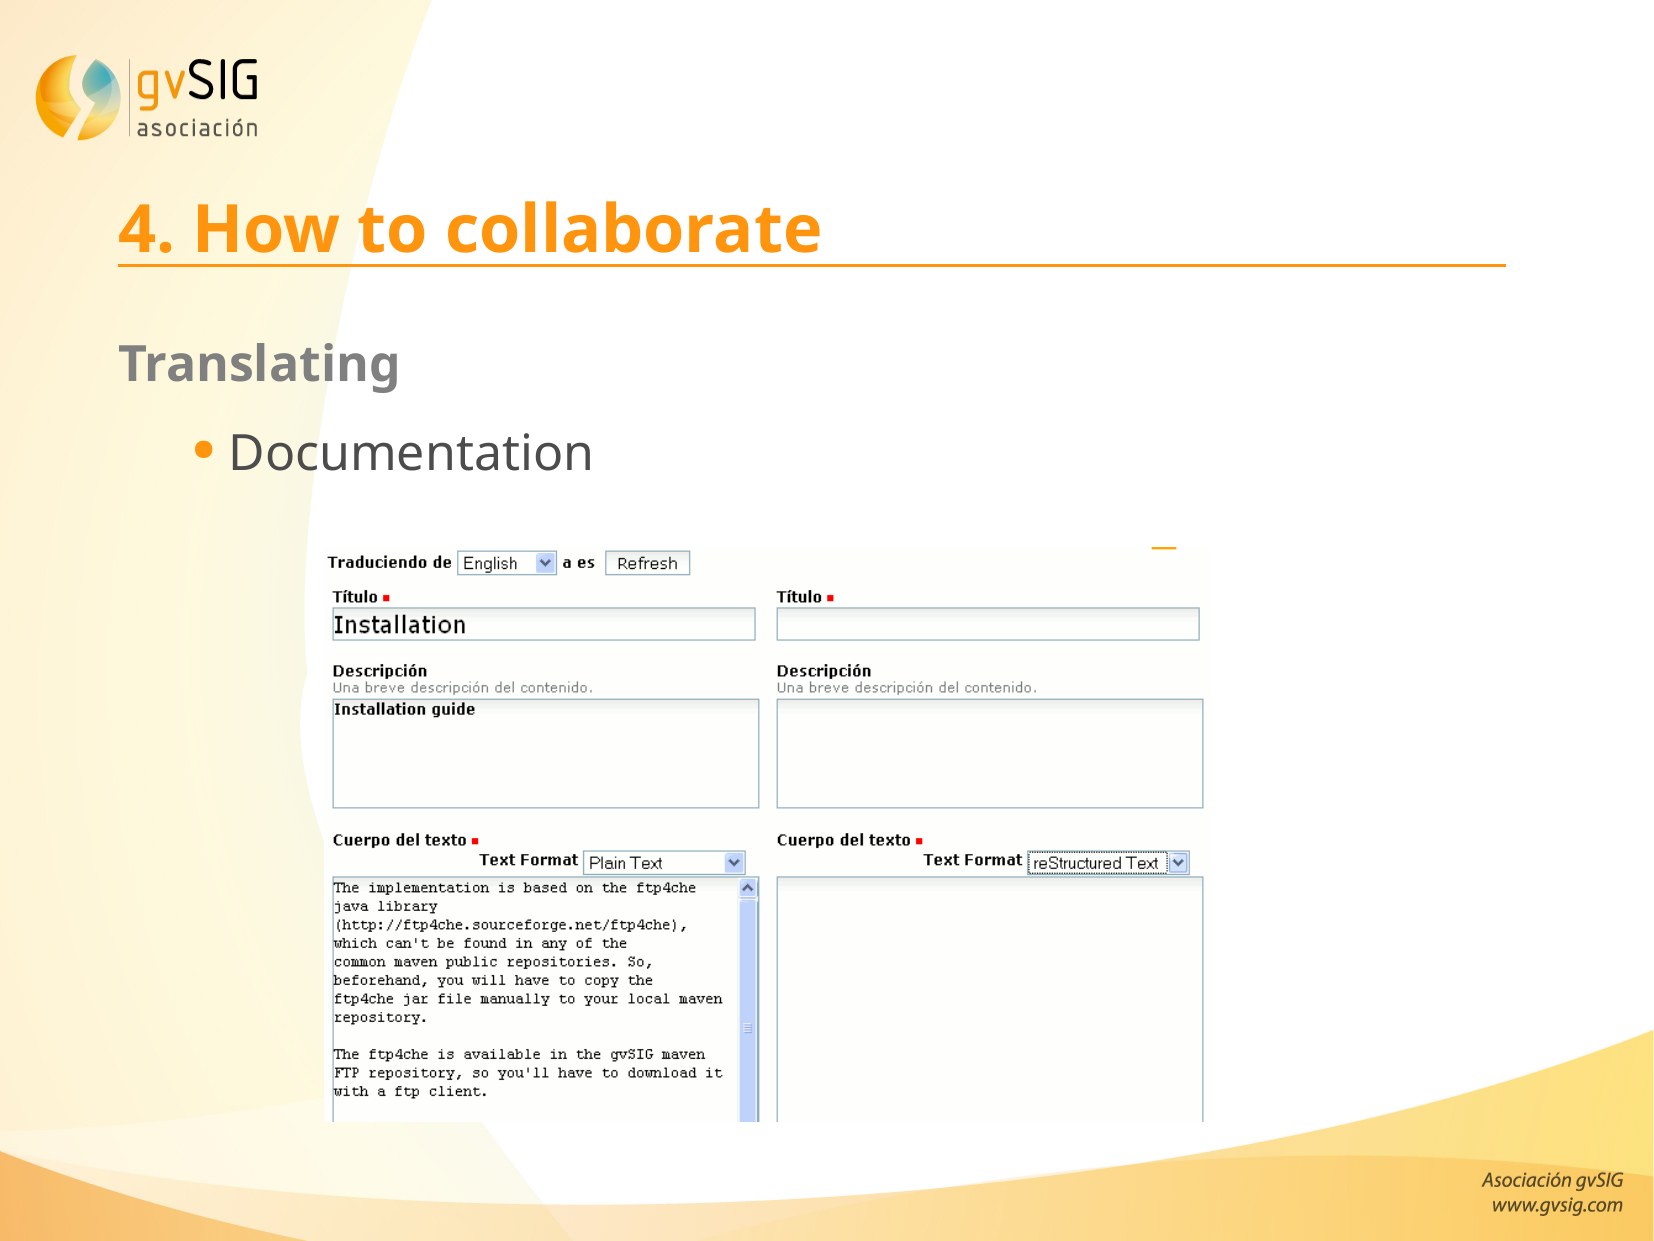

# 4. How to collaborate
Translating
 Documentation